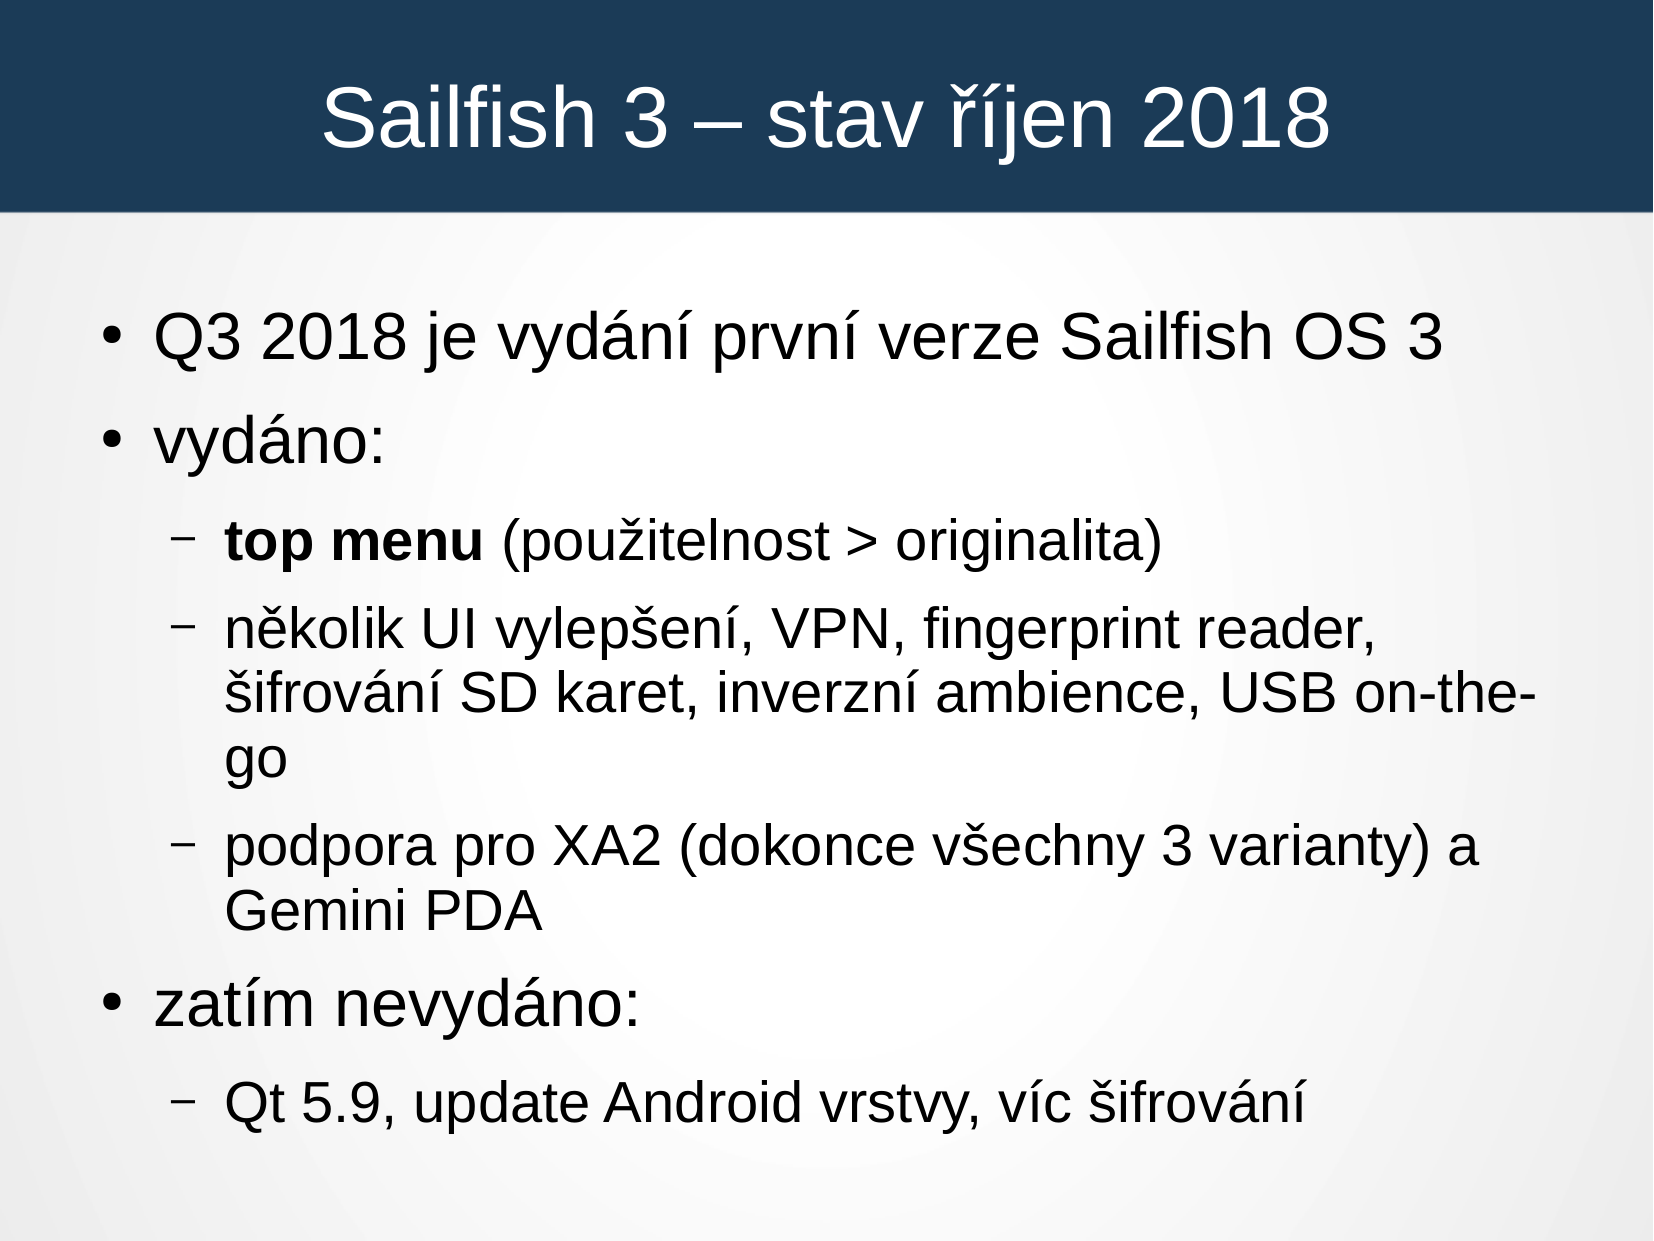

# Sailfish 3 – stav říjen 2018
Q3 2018 je vydání první verze Sailfish OS 3
vydáno:
top menu (použitelnost > originalita)
několik UI vylepšení, VPN, fingerprint reader, šifrování SD karet, inverzní ambience, USB on-the-go
podpora pro XA2 (dokonce všechny 3 varianty) a Gemini PDA
zatím nevydáno:
Qt 5.9, update Android vrstvy, víc šifrování
10